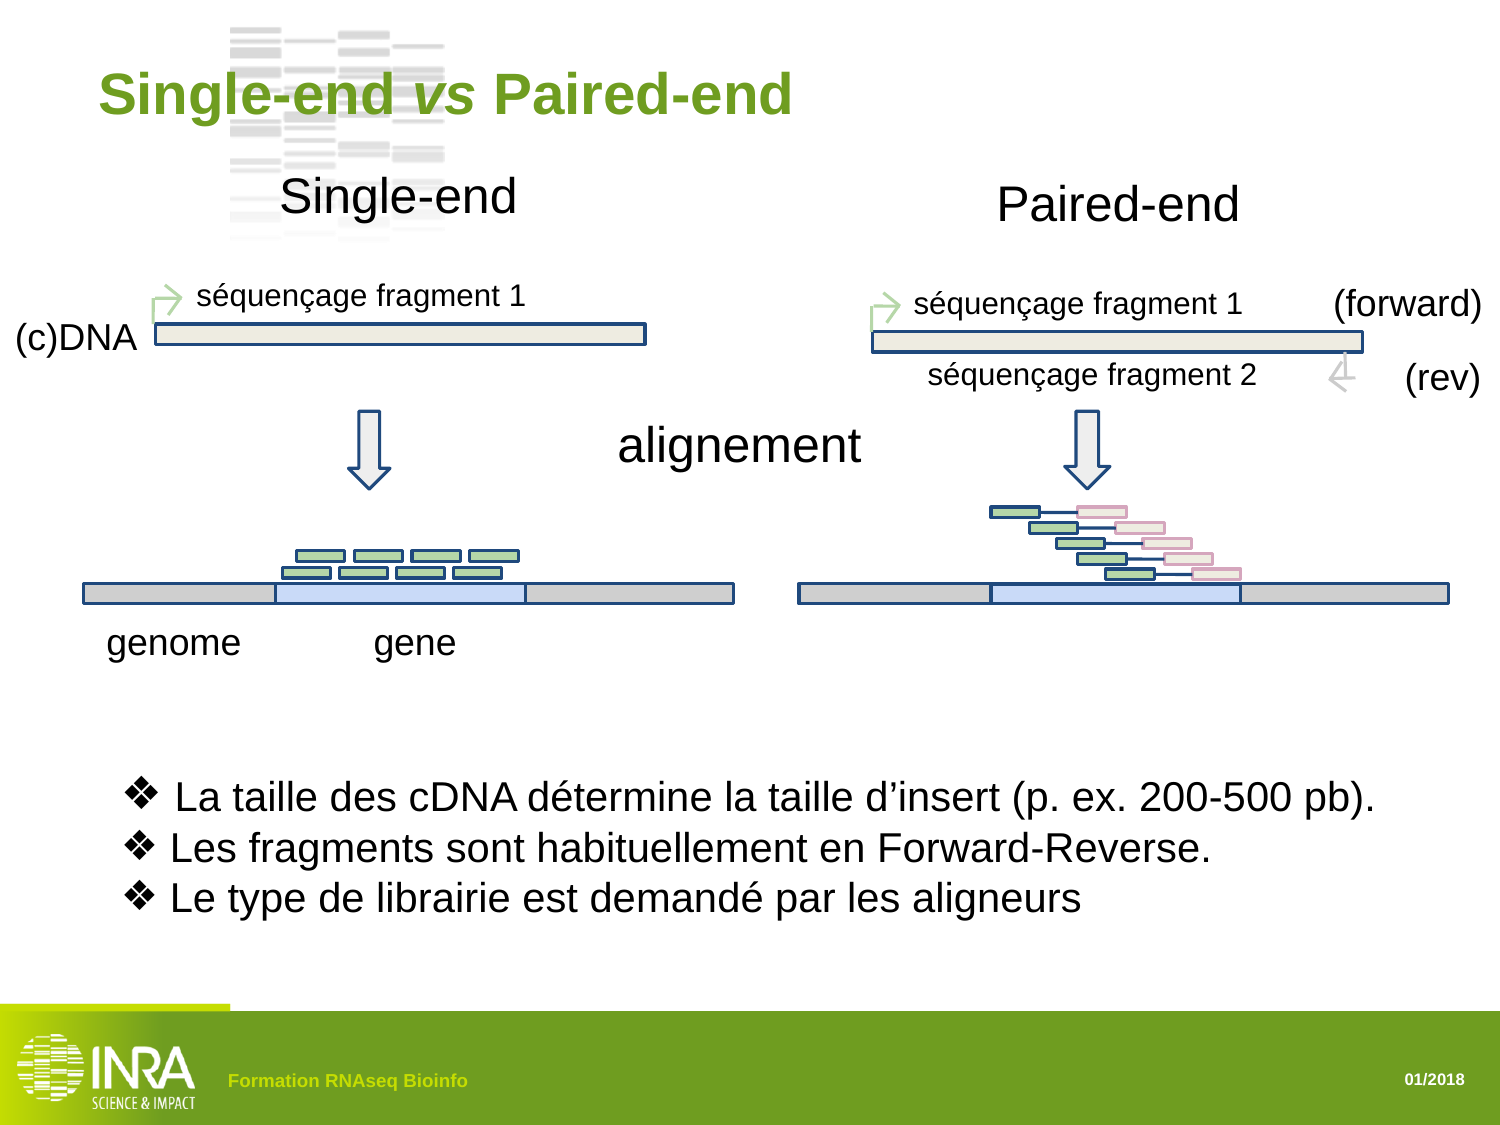

Single-end vs Paired-end
Single-end
Paired-end
séquençage fragment 1
(forward)
séquençage fragment 1
(c)DNA
(rev)
séquençage fragment 2
alignement
genome
gene
 La taille des cDNA détermine la taille d’insert (p. ex. 200-500 pb).
 Les fragments sont habituellement en Forward-Reverse.
 Le type de librairie est demandé par les aligneurs